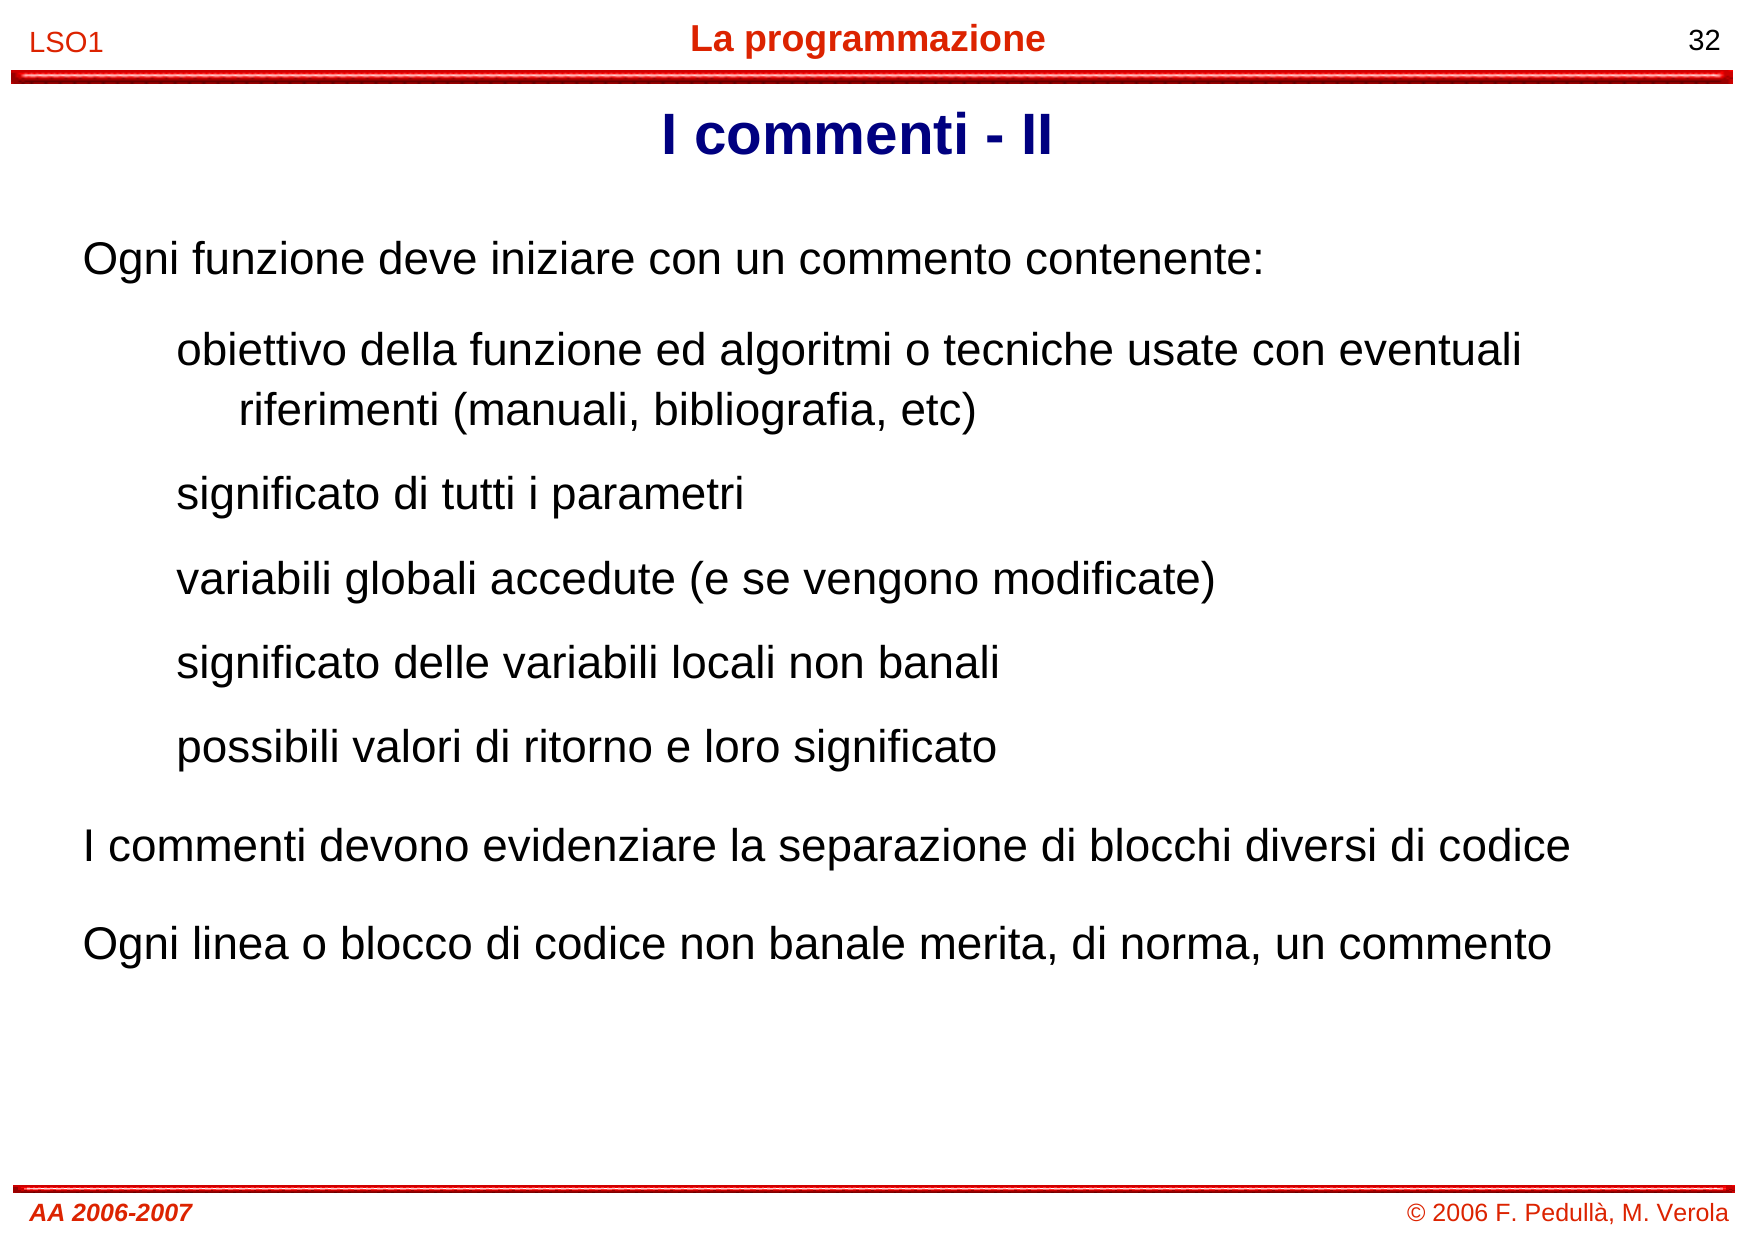

I commenti - II
# Ogni funzione deve iniziare con un commento contenente:
obiettivo della funzione ed algoritmi o tecniche usate con eventuali riferimenti (manuali, bibliografia, etc)
significato di tutti i parametri
variabili globali accedute (e se vengono modificate)
significato delle variabili locali non banali
possibili valori di ritorno e loro significato
I commenti devono evidenziare la separazione di blocchi diversi di codice
Ogni linea o blocco di codice non banale merita, di norma, un commento